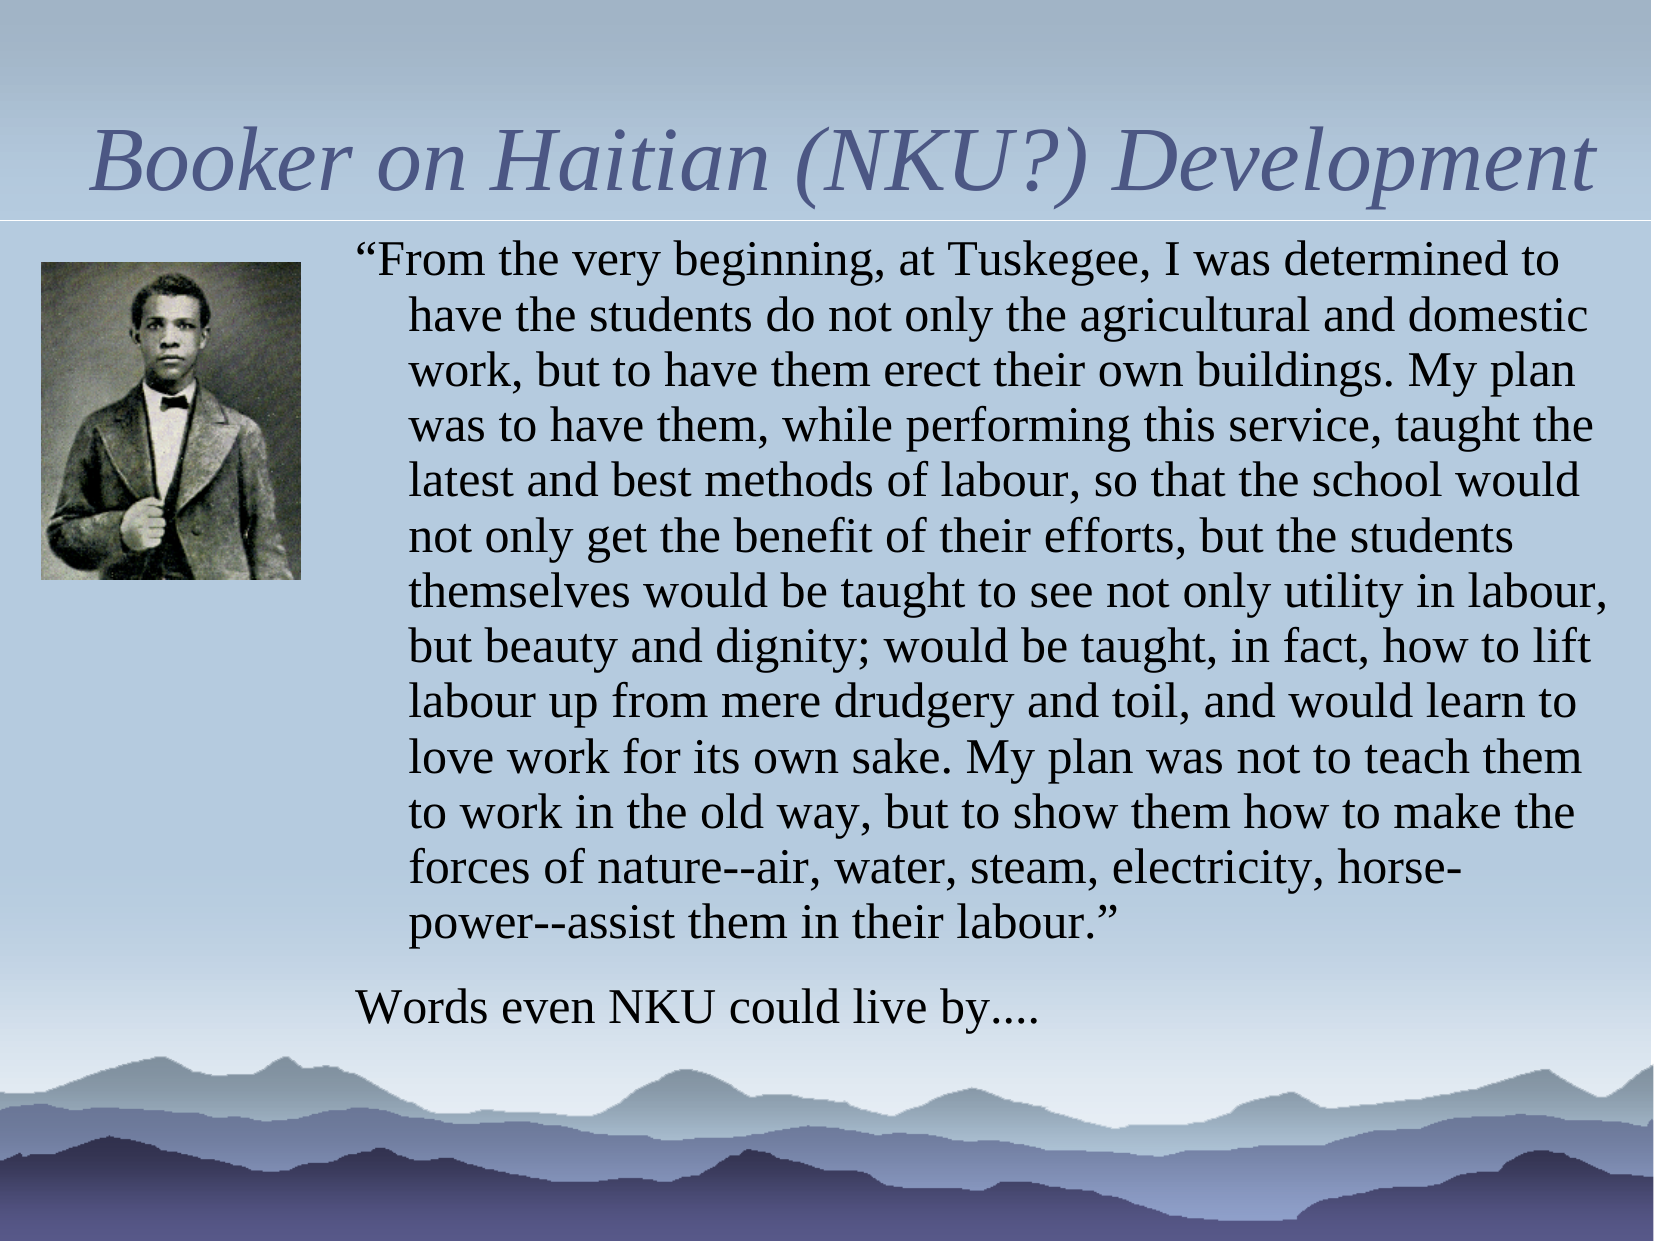

# Booker on Haitian (NKU?) Development
“From the very beginning, at Tuskegee, I was determined to have the students do not only the agricultural and domestic work, but to have them erect their own buildings. My plan was to have them, while performing this service, taught the latest and best methods of labour, so that the school would not only get the benefit of their efforts, but the students themselves would be taught to see not only utility in labour, but beauty and dignity; would be taught, in fact, how to lift labour up from mere drudgery and toil, and would learn to love work for its own sake. My plan was not to teach them to work in the old way, but to show them how to make the forces of nature--air, water, steam, electricity, horse-power--assist them in their labour.”
Words even NKU could live by....